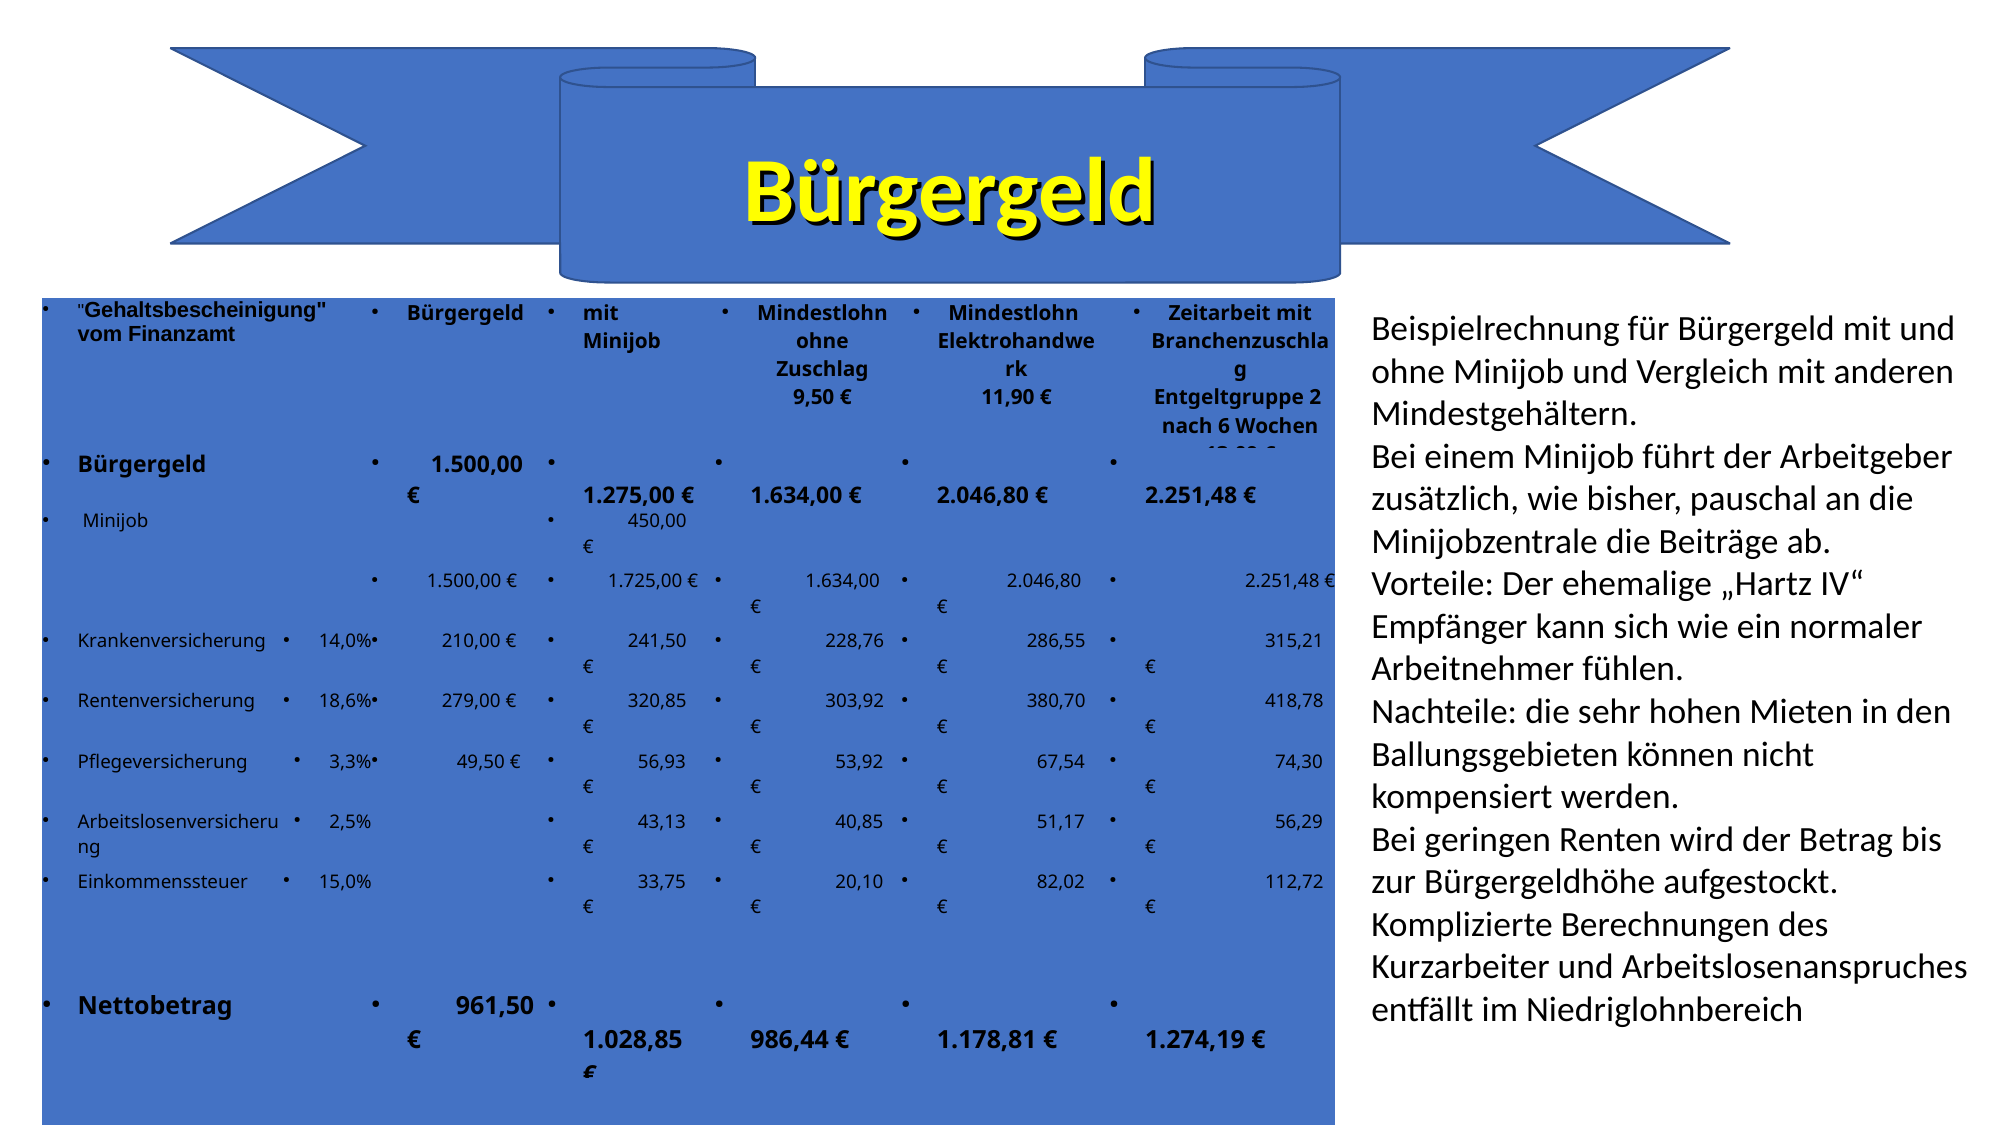

Bürgergeld
| "Gehaltsbescheinigung" vom Finanzamt | | Bürgergeld | | mit Minijob | | Mindestlohn ohne Zuschlag 9,50 € | | Mindestlohn Elektrohandwerk 11,90 € | | Zeitarbeit mit Branchenzuschlag Entgeltgruppe 2 nach 6 Wochen 13,09 € |
| --- | --- | --- | --- | --- | --- | --- | --- | --- | --- | --- |
| Bürgergeld | | 1.500,00 € | | 1.275,00 € | | 1.634,00 € | | 2.046,80 € | | 2.251,48 € |
| Minijob | | | | 450,00 € | | | | | | |
| | | 1.500,00 € | | 1.725,00 € | | 1.634,00 € | | 2.046,80 € | | 2.251,48 € |
| Krankenversicherung | 14,0% | 210,00 € | | 241,50 € | | 228,76 € | | 286,55 € | | 315,21 € |
| Rentenversicherung | 18,6% | 279,00 € | | 320,85 € | | 303,92 € | | 380,70 € | | 418,78 € |
| Pflegeversicherung | 3,3% | 49,50 € | | 56,93 € | | 53,92 € | | 67,54 € | | 74,30 € |
| Arbeitslosenversicherung | 2,5% | | | 43,13 € | | 40,85 € | | 51,17 € | | 56,29 € |
| Einkommenssteuer | 15,0% | | | 33,75 € | | 20,10 € | | 82,02 € | | 112,72 € |
| | | | | | | | | | | |
| Nettobetrag | | 961,50 € | | 1.028,85 € | | 986,44 € | | 1.178,81 € | | 1.274,19 € |
| | | | | | | | | | | |
| Kindergeld Alleinerziehende | | 219,00 € | | 219,00 € | | 219,00 € | | 219,00 € | | 219,00 € |
| | | | | | | | | | | |
| | | 1.180,50 € | | 1.247,85 € | | 1.205,44 € | | 1.397,81 € | | 1.493,19 € |
Beispielrechnung für Bürgergeld mit und ohne Minijob und Vergleich mit anderen Mindestgehältern.
Bei einem Minijob führt der Arbeitgeber zusätzlich, wie bisher, pauschal an die Minijobzentrale die Beiträge ab.
Vorteile: Der ehemalige „Hartz IV“ Empfänger kann sich wie ein normaler Arbeitnehmer fühlen.
Nachteile: die sehr hohen Mieten in den Ballungsgebieten können nicht kompensiert werden.
Bei geringen Renten wird der Betrag bis zur Bürgergeldhöhe aufgestockt.
Komplizierte Berechnungen des Kurzarbeiter und Arbeitslosenanspruches entfällt im Niedriglohnbereich